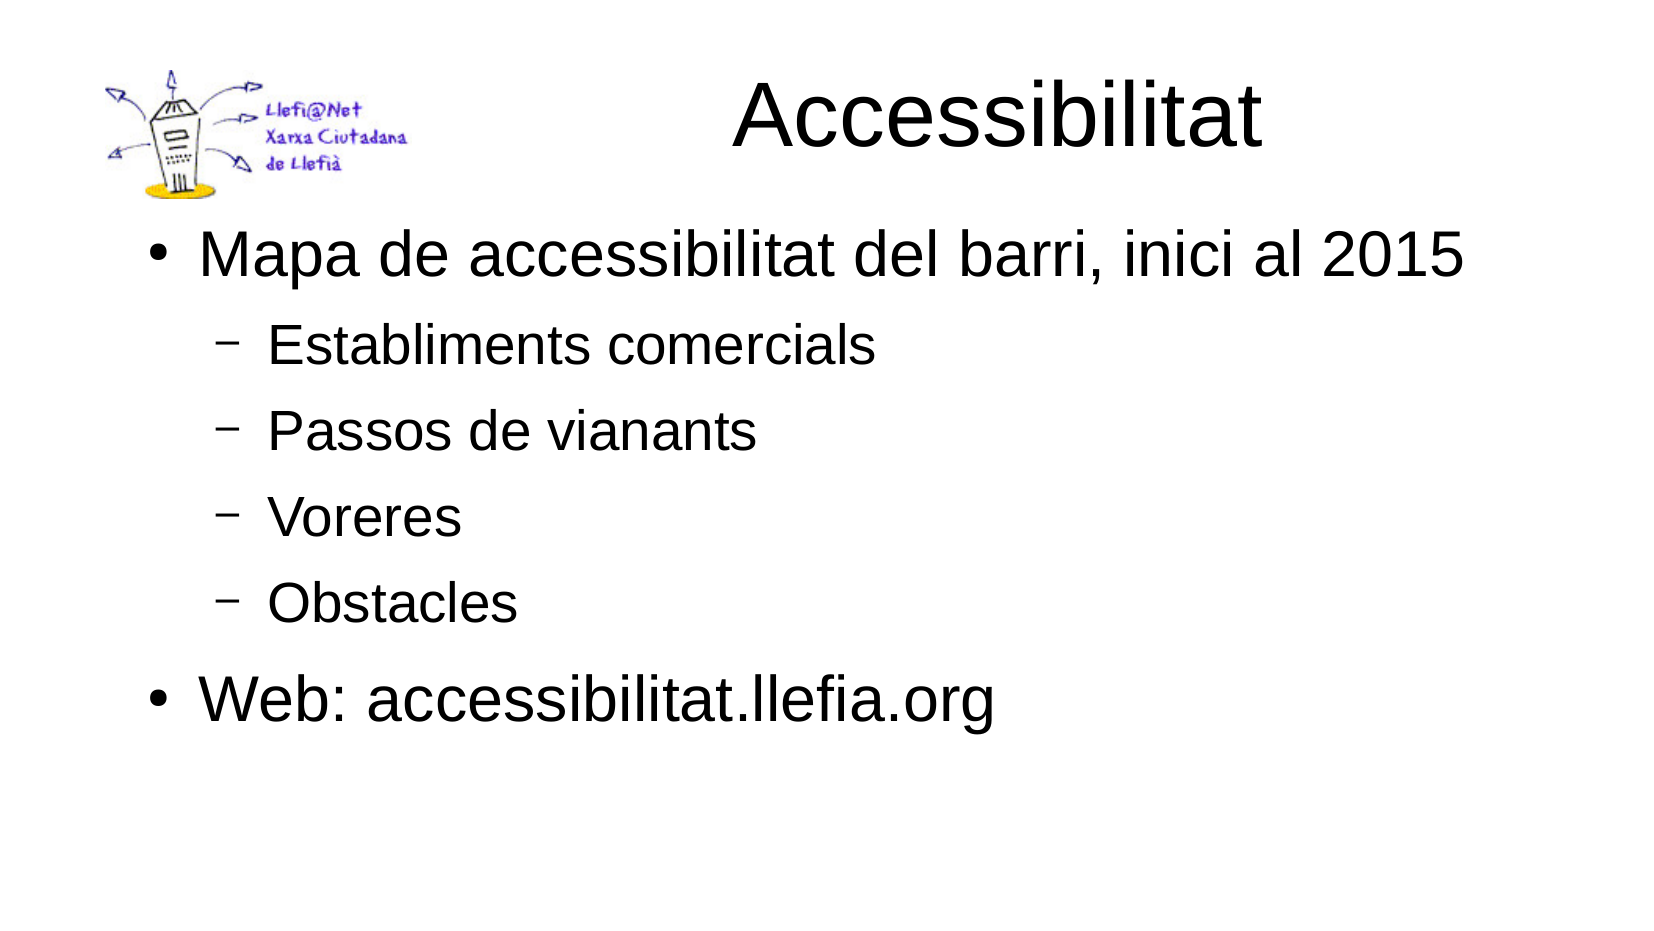

# Accessibilitat
Mapa de accessibilitat del barri, inici al 2015
Establiments comercials
Passos de vianants
Voreres
Obstacles
Web: accessibilitat.llefia.org